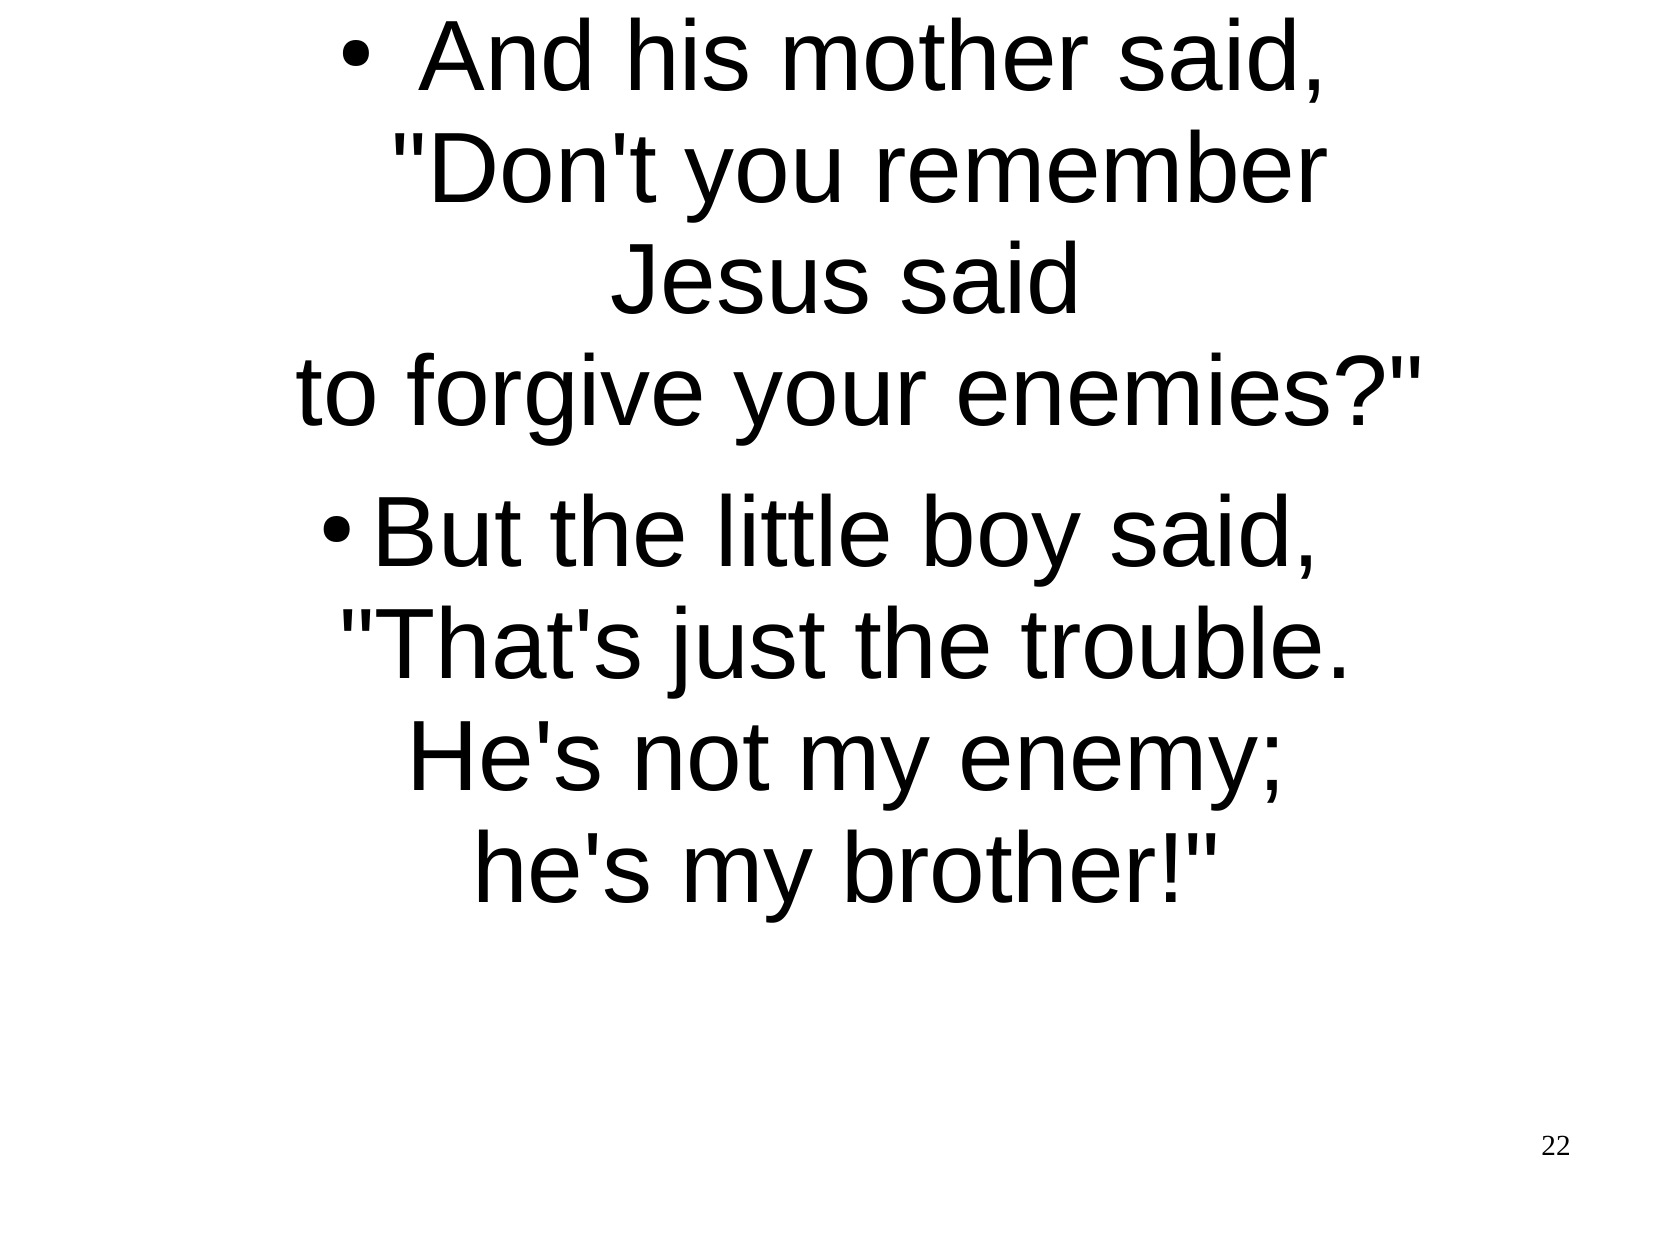

# And his mother said, "Don't you remember Jesus said to forgive your enemies?"
But the little boy said,
"That's just the trouble.
He's not my enemy;
he's my brother!"
22